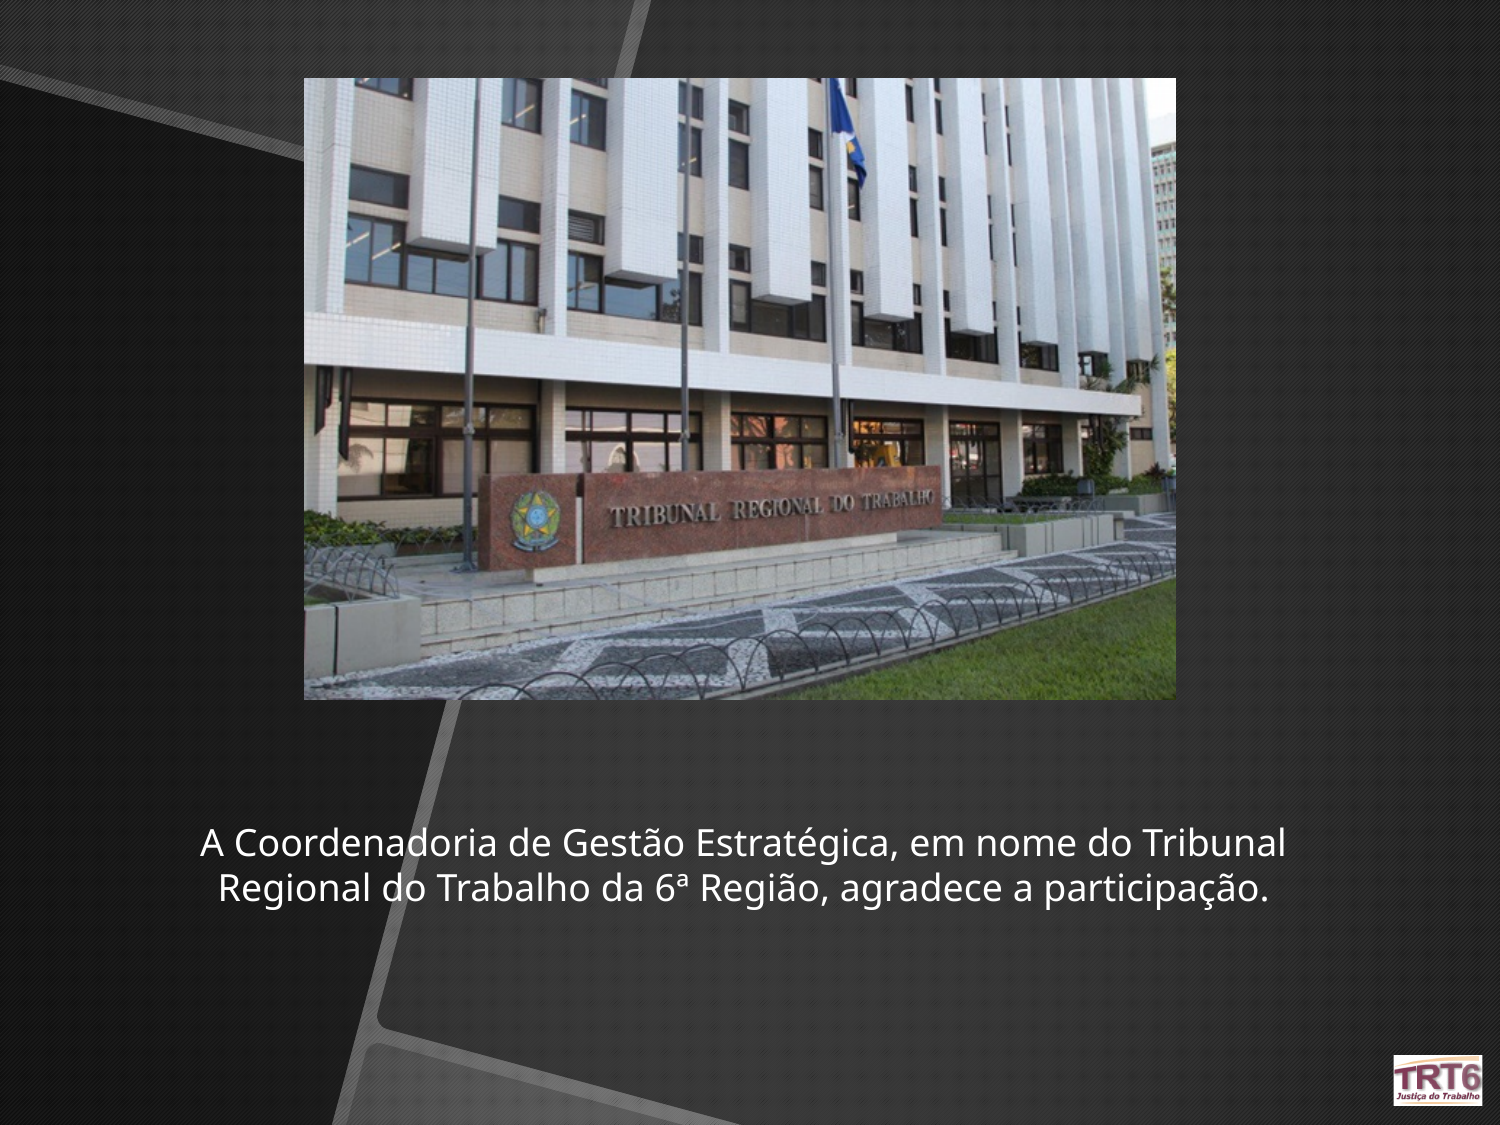

A Coordenadoria de Gestão Estratégica, em nome do Tribunal Regional do Trabalho da 6ª Região, agradece a participação.